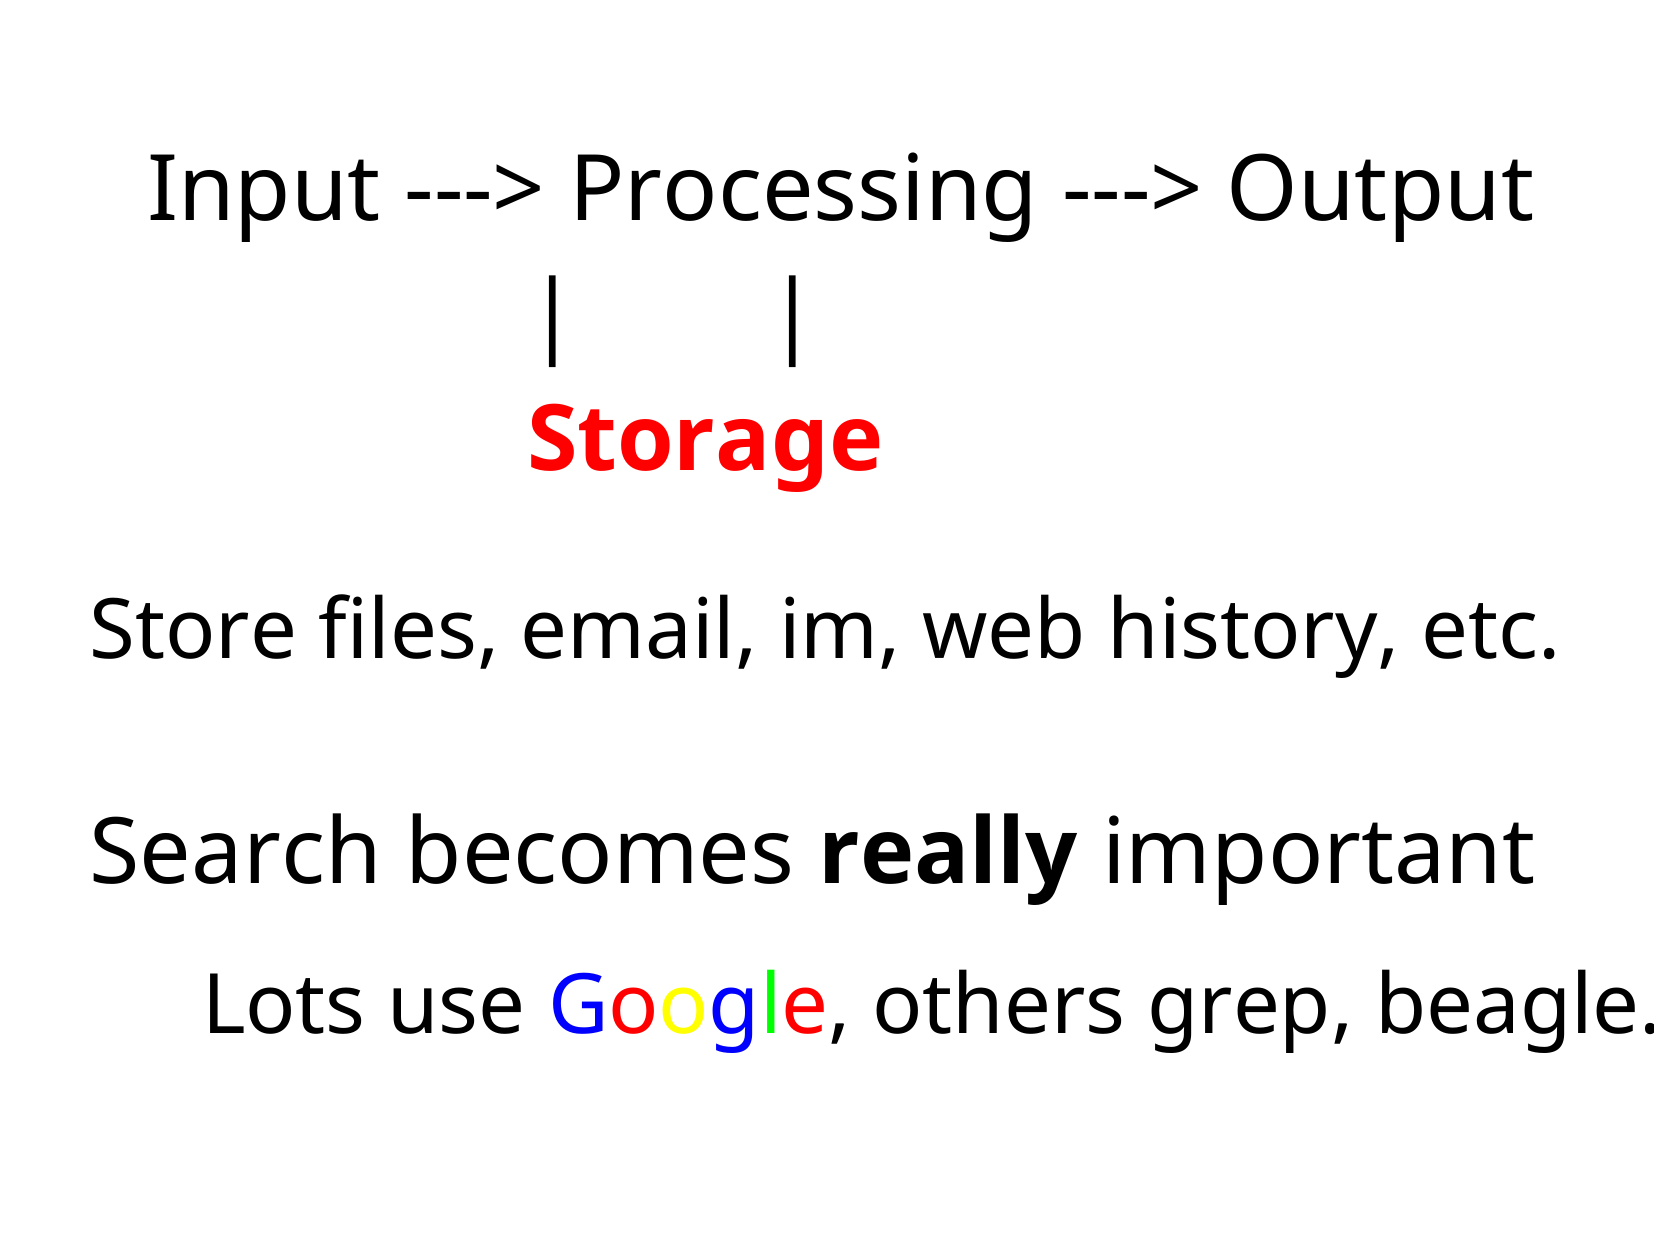

Input ---> Processing ---> Output
 | |
 Storage
Store files, email, im, web history, etc.
Search becomes really important
Lots use Google, others grep, beagle.